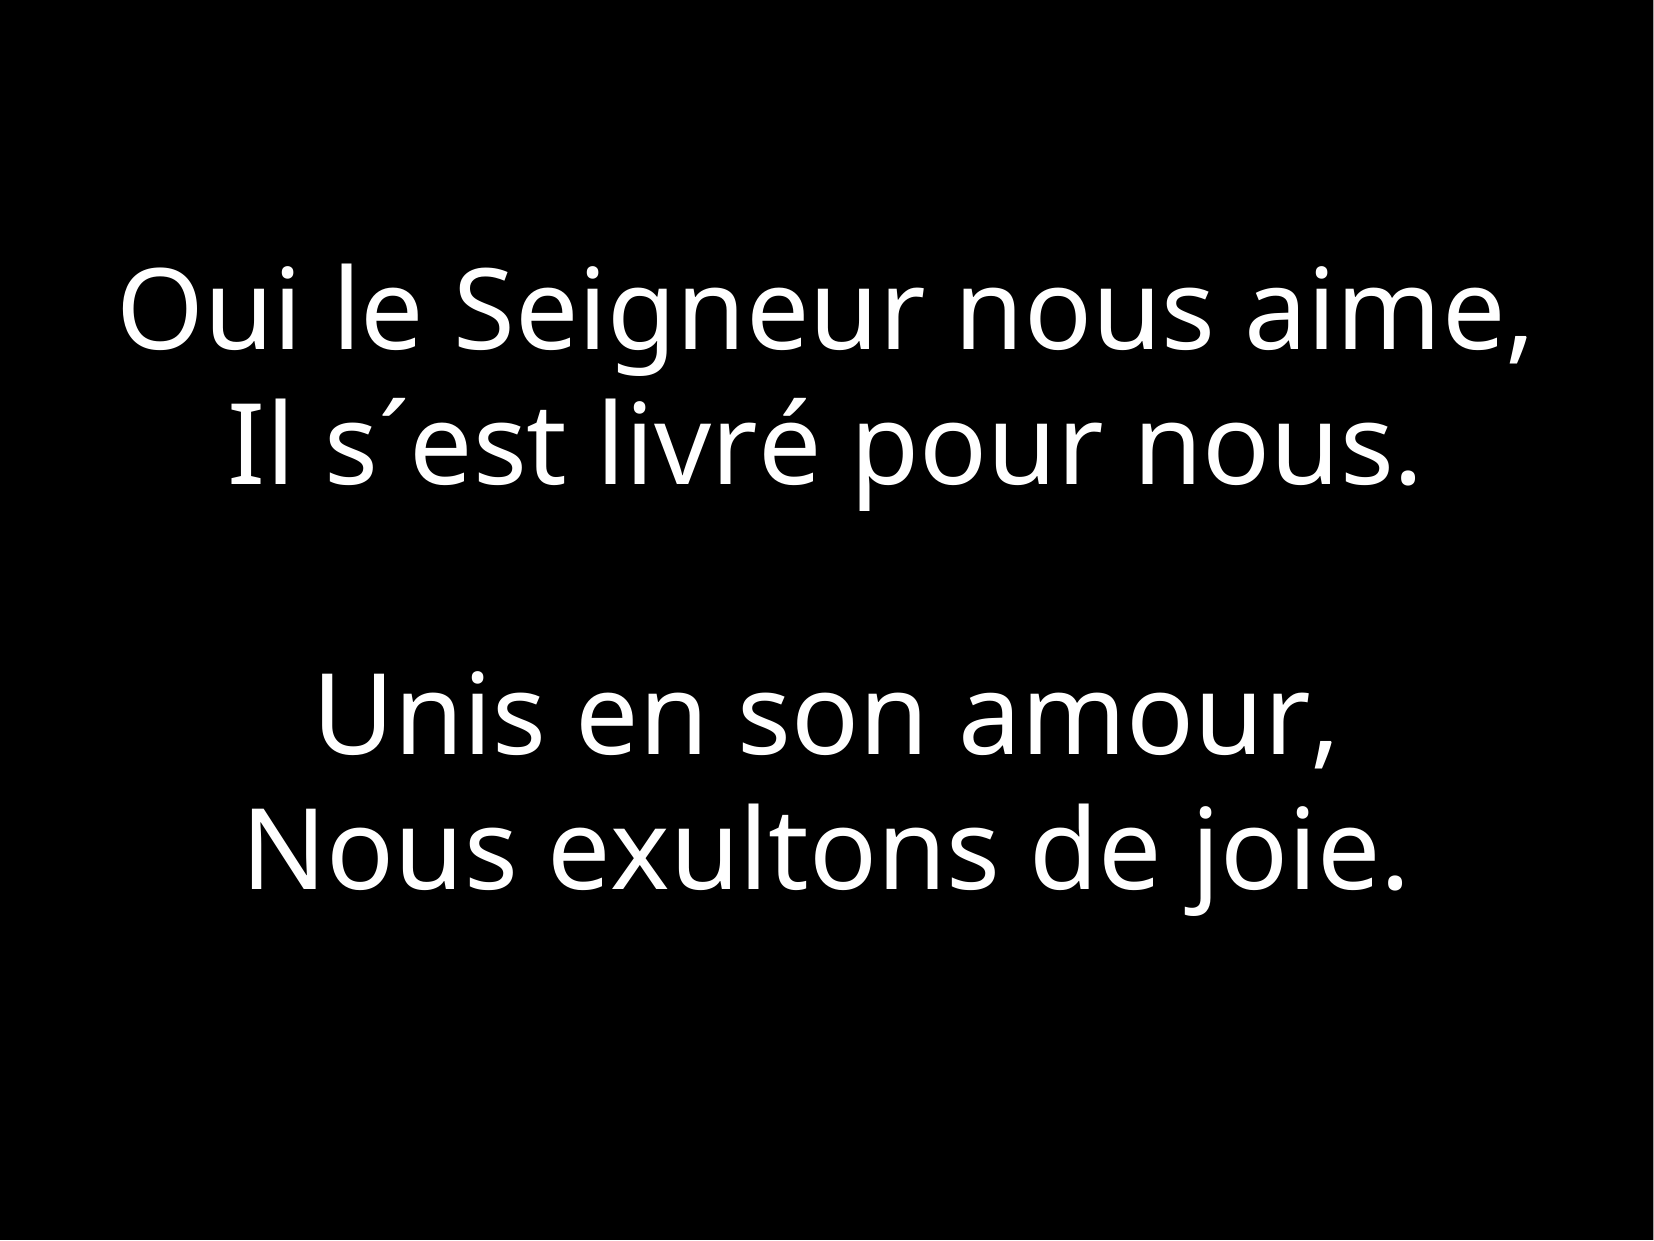

# Oui le Seigneur nous aime, Il s´est livré pour nous. Unis en son amour, Nous exultons de joie.